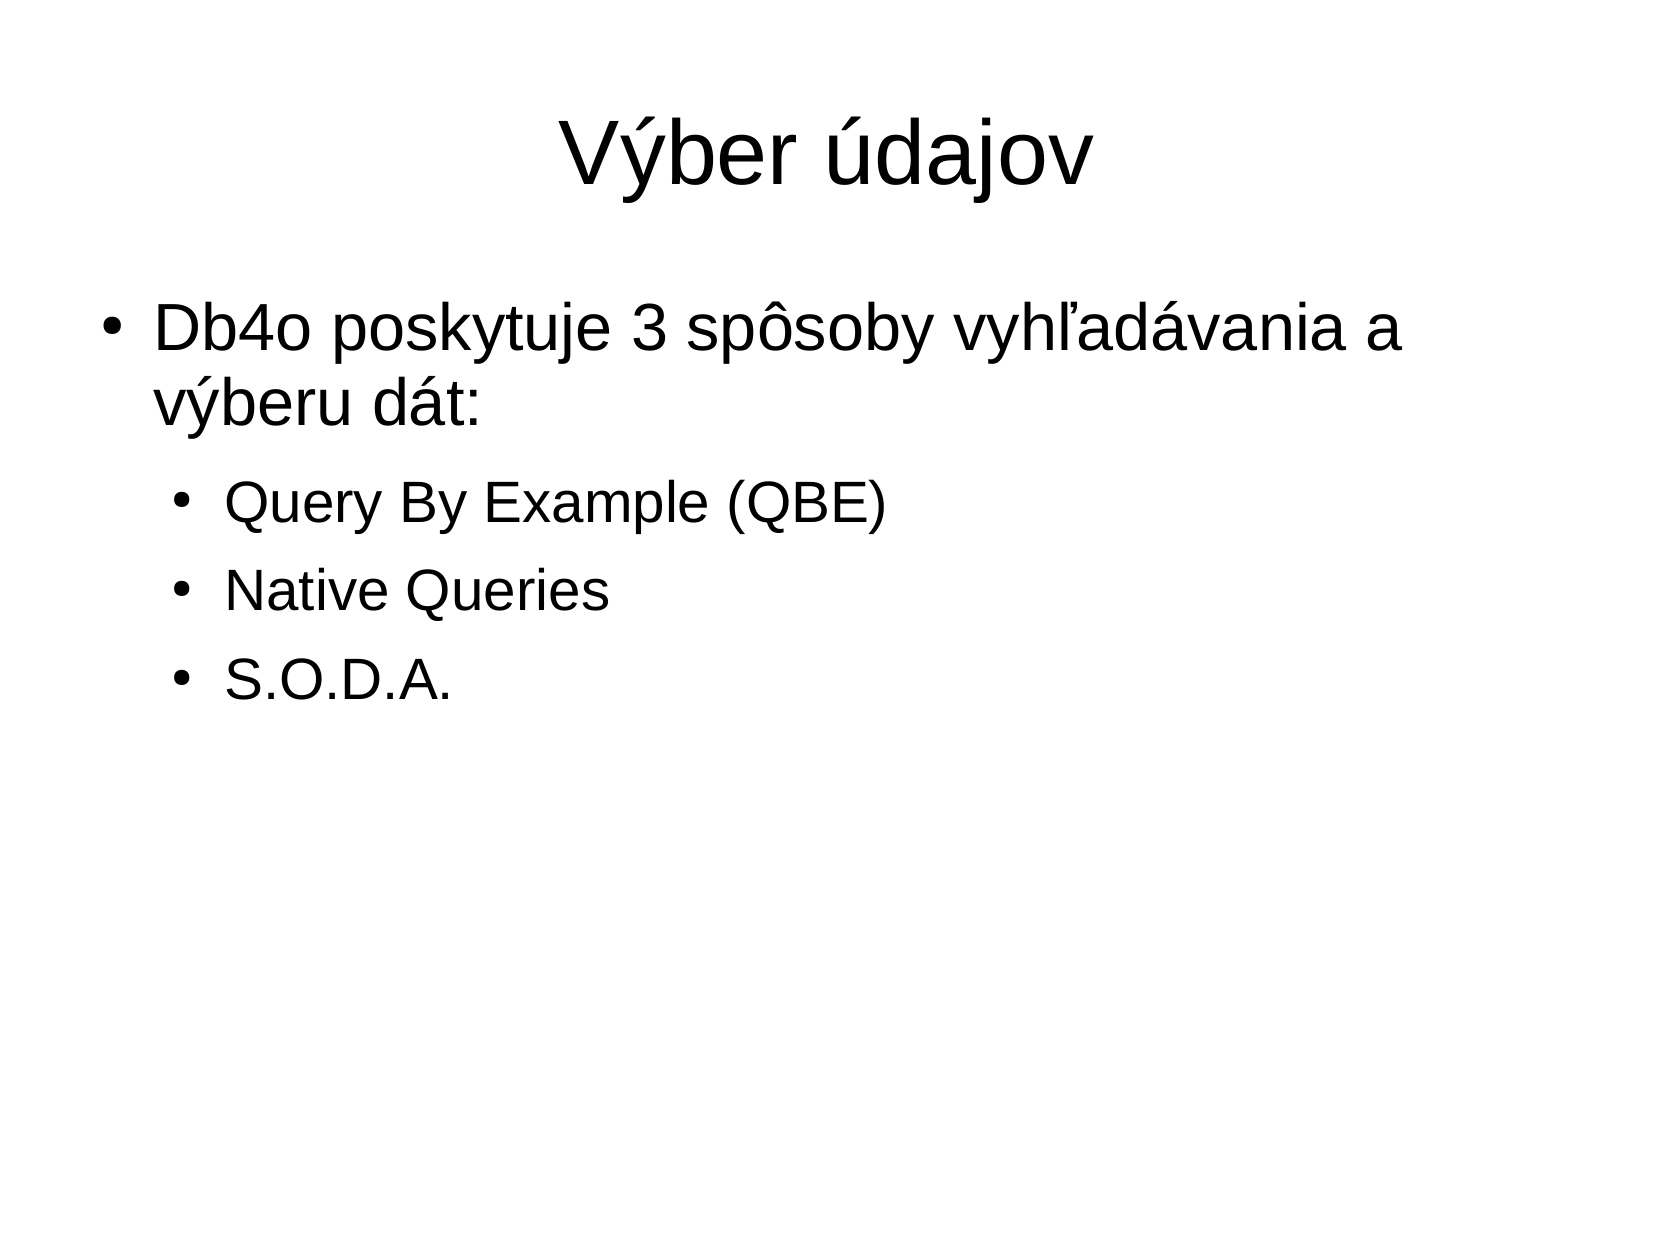

# Výber údajov
Db4o poskytuje 3 spôsoby vyhľadávania a výberu dát:
Query By Example (QBE)
Native Queries
S.O.D.A.